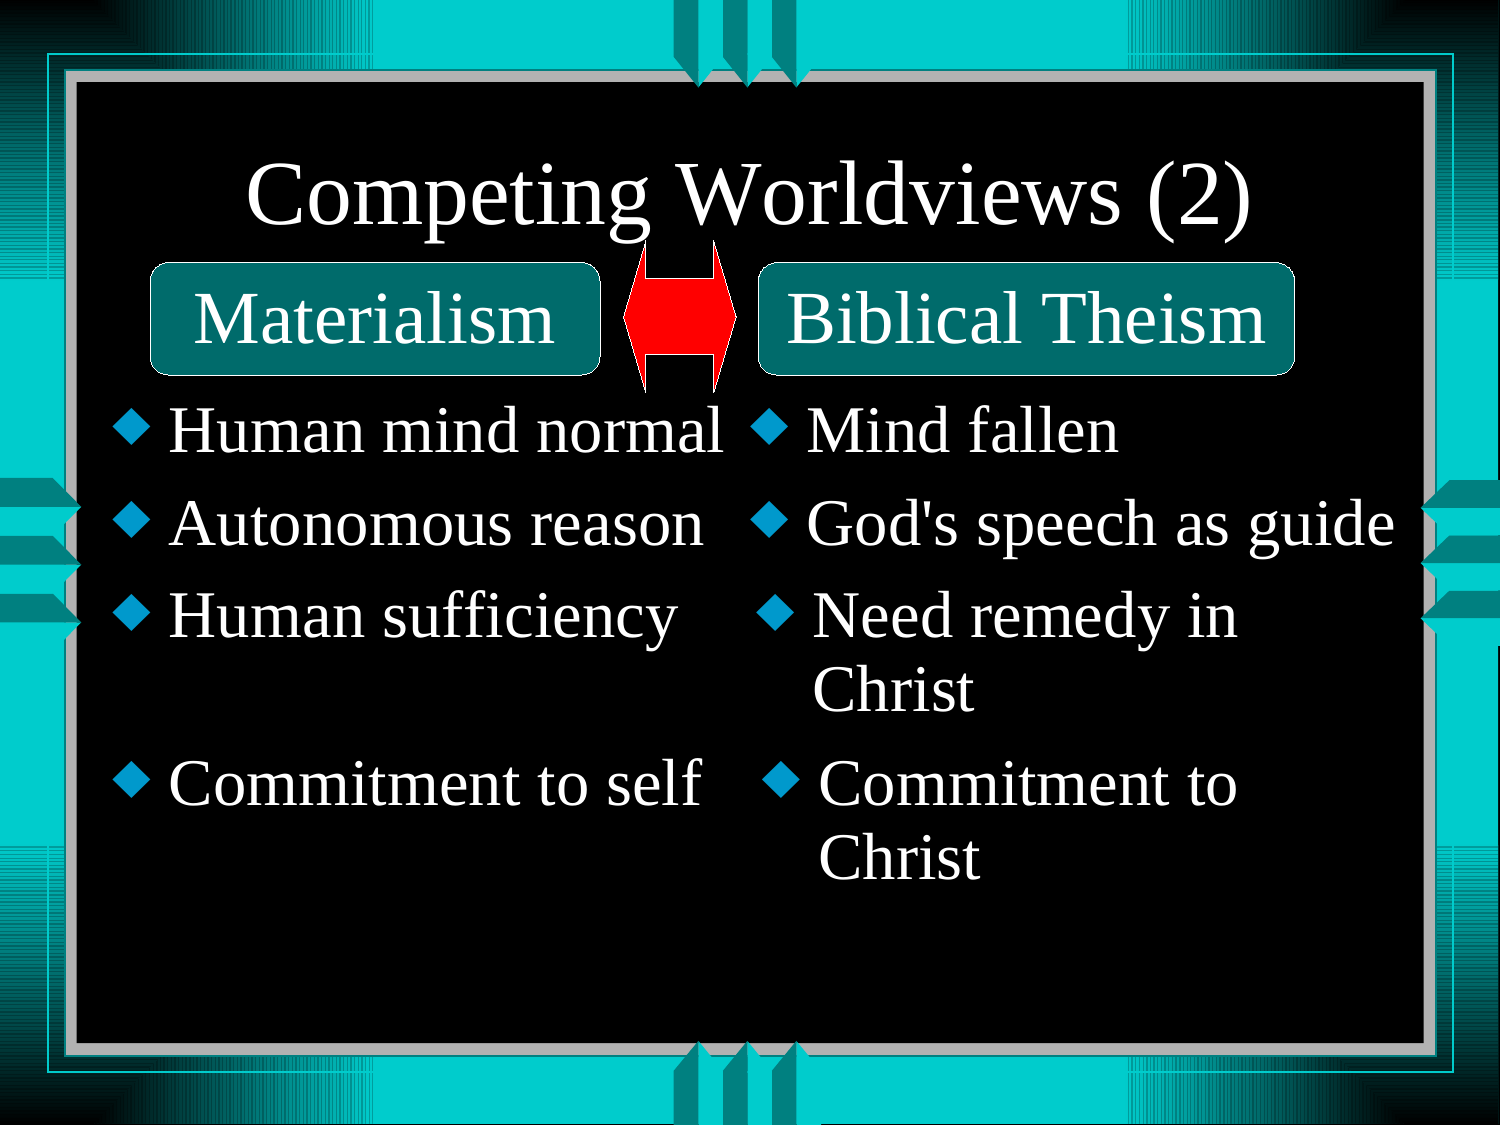

# Competing Worldviews (2)
Materialism
Biblical Theism
Human mind normal
Mind fallen
Autonomous reason
God's speech as guide
Human sufficiency
Need remedy in Christ
Commitment to self
Commitment to Christ